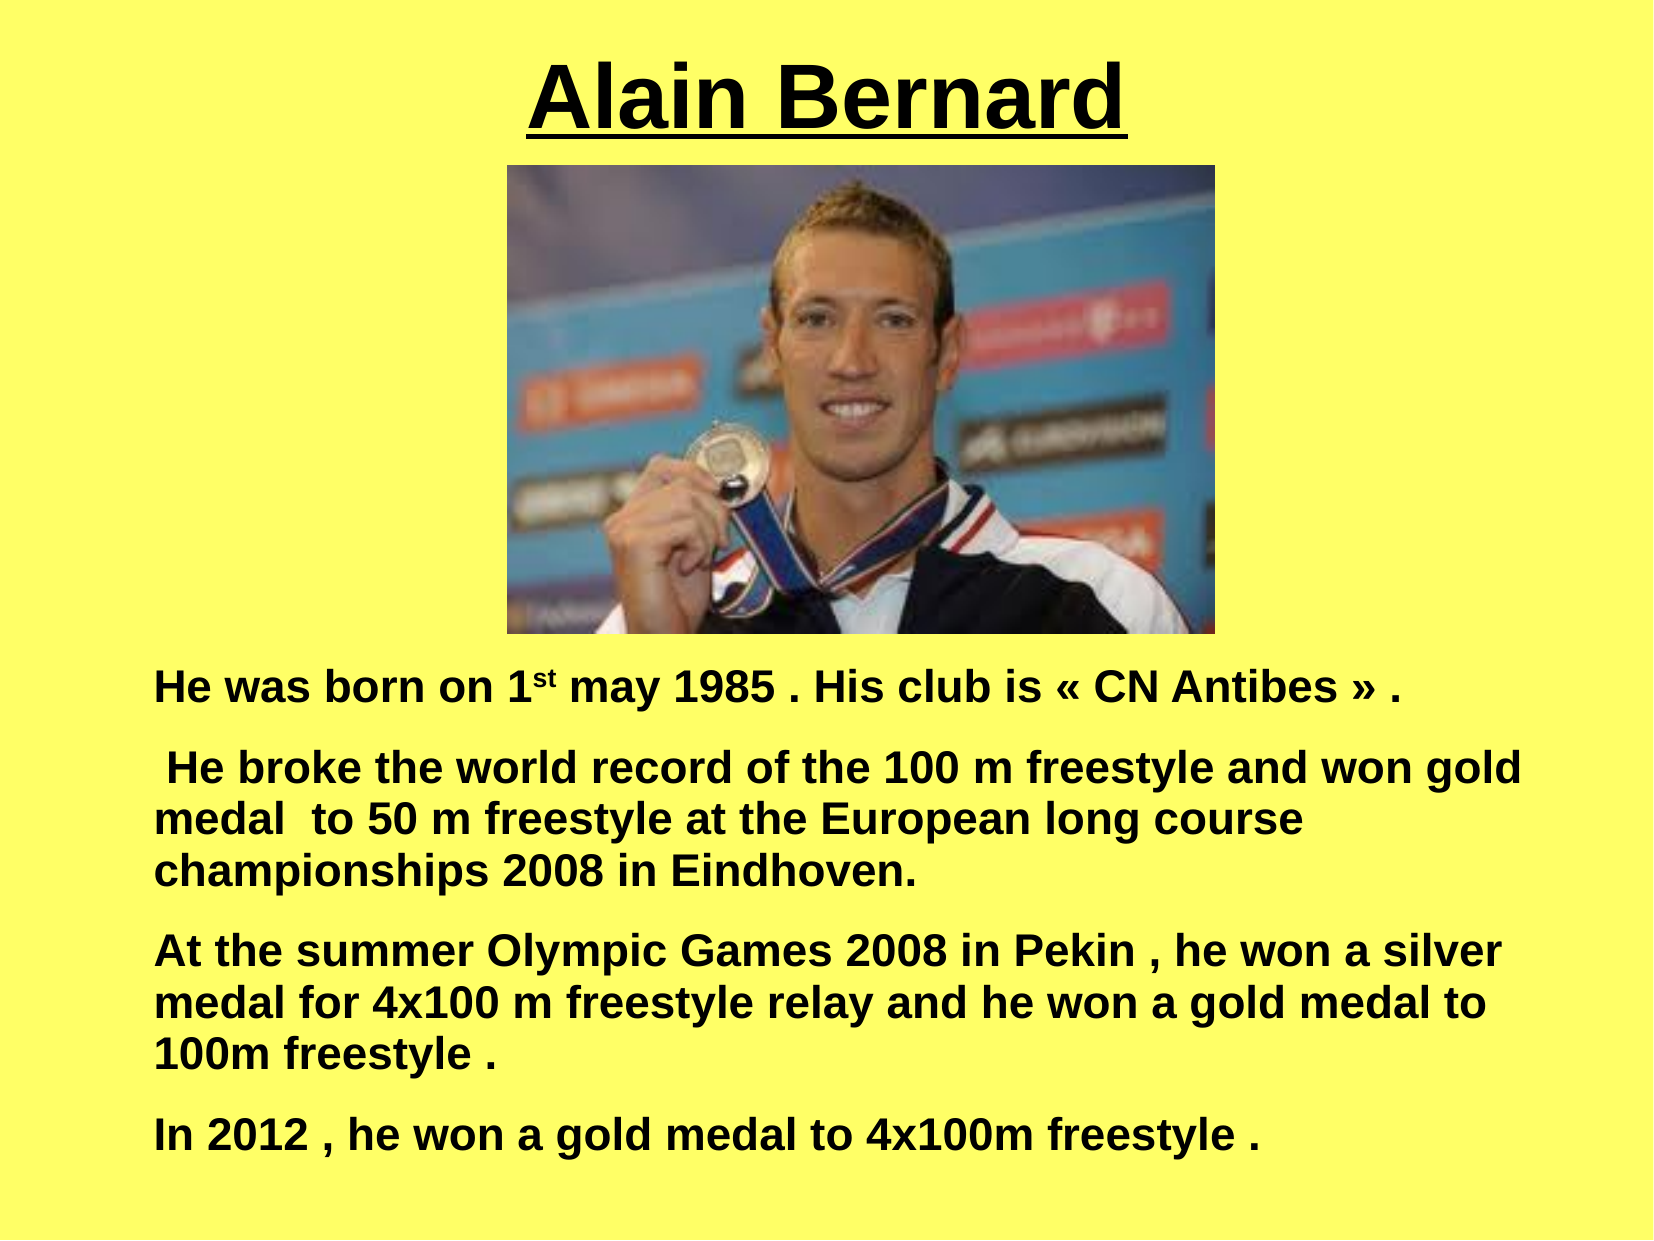

# Alain Bernard
He was born on 1st may 1985 . His club is « CN Antibes » .
 He broke the world record of the 100 m freestyle and won gold medal to 50 m freestyle at the European long course championships 2008 in Eindhoven.
At the summer Olympic Games 2008 in Pekin , he won a silver medal for 4x100 m freestyle relay and he won a gold medal to 100m freestyle .
In 2012 , he won a gold medal to 4x100m freestyle .